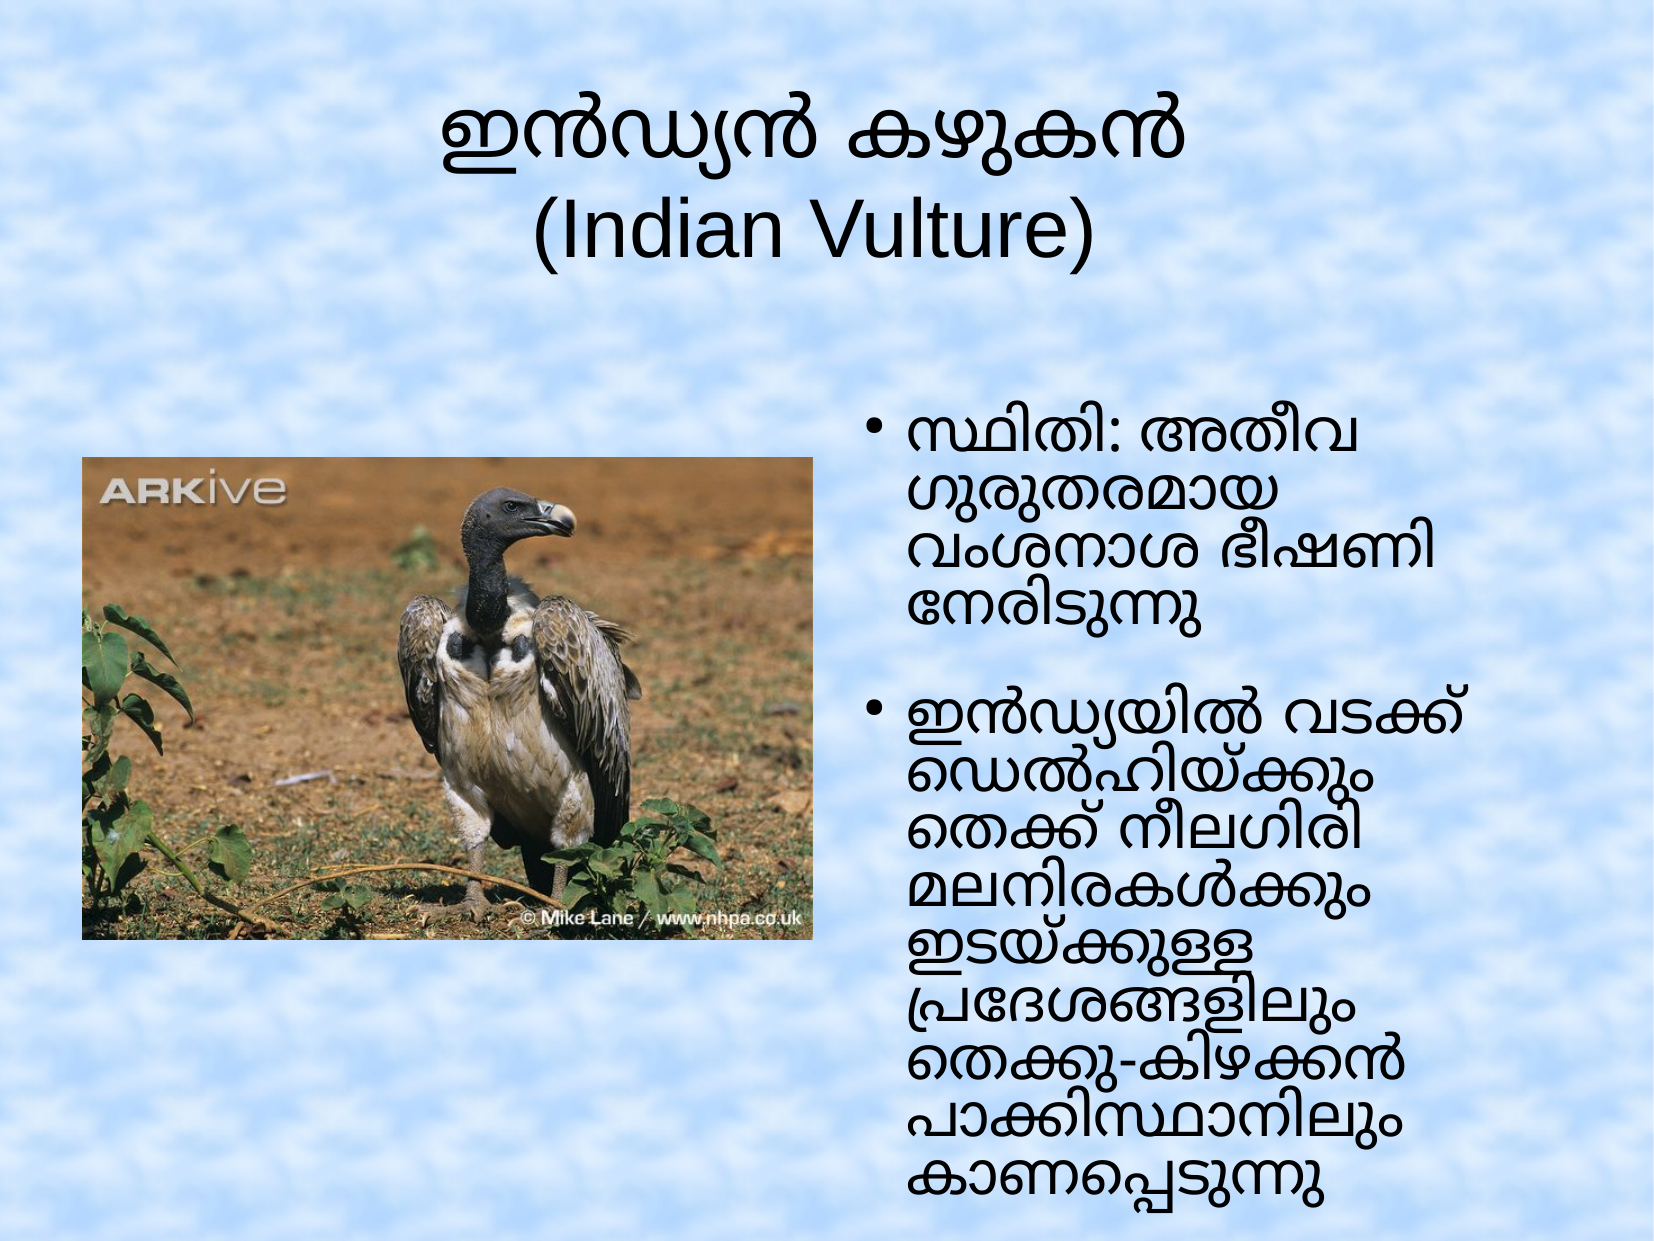

# ഇന്‍ഡ്യന്‍ കഴുകന്‍ (Indian Vulture)
സ്ഥിതി: അതീവ ഗുരുതരമായ വംശനാശ ഭീഷണി നേരിടുന്നു
ഇന്‍ഡ്യയില്‍ വടക്ക് ഡെല്‍ഹിയ്ക്കും തെക്ക് നീലഗിരി മലനിരകള്‍ക്കും ഇടയ്ക്കുള്ള പ്രദേശങ്ങളിലും തെക്കു-കിഴക്കന്‍ പാക്കിസ്ഥാനിലും കാണപ്പെടുന്നു